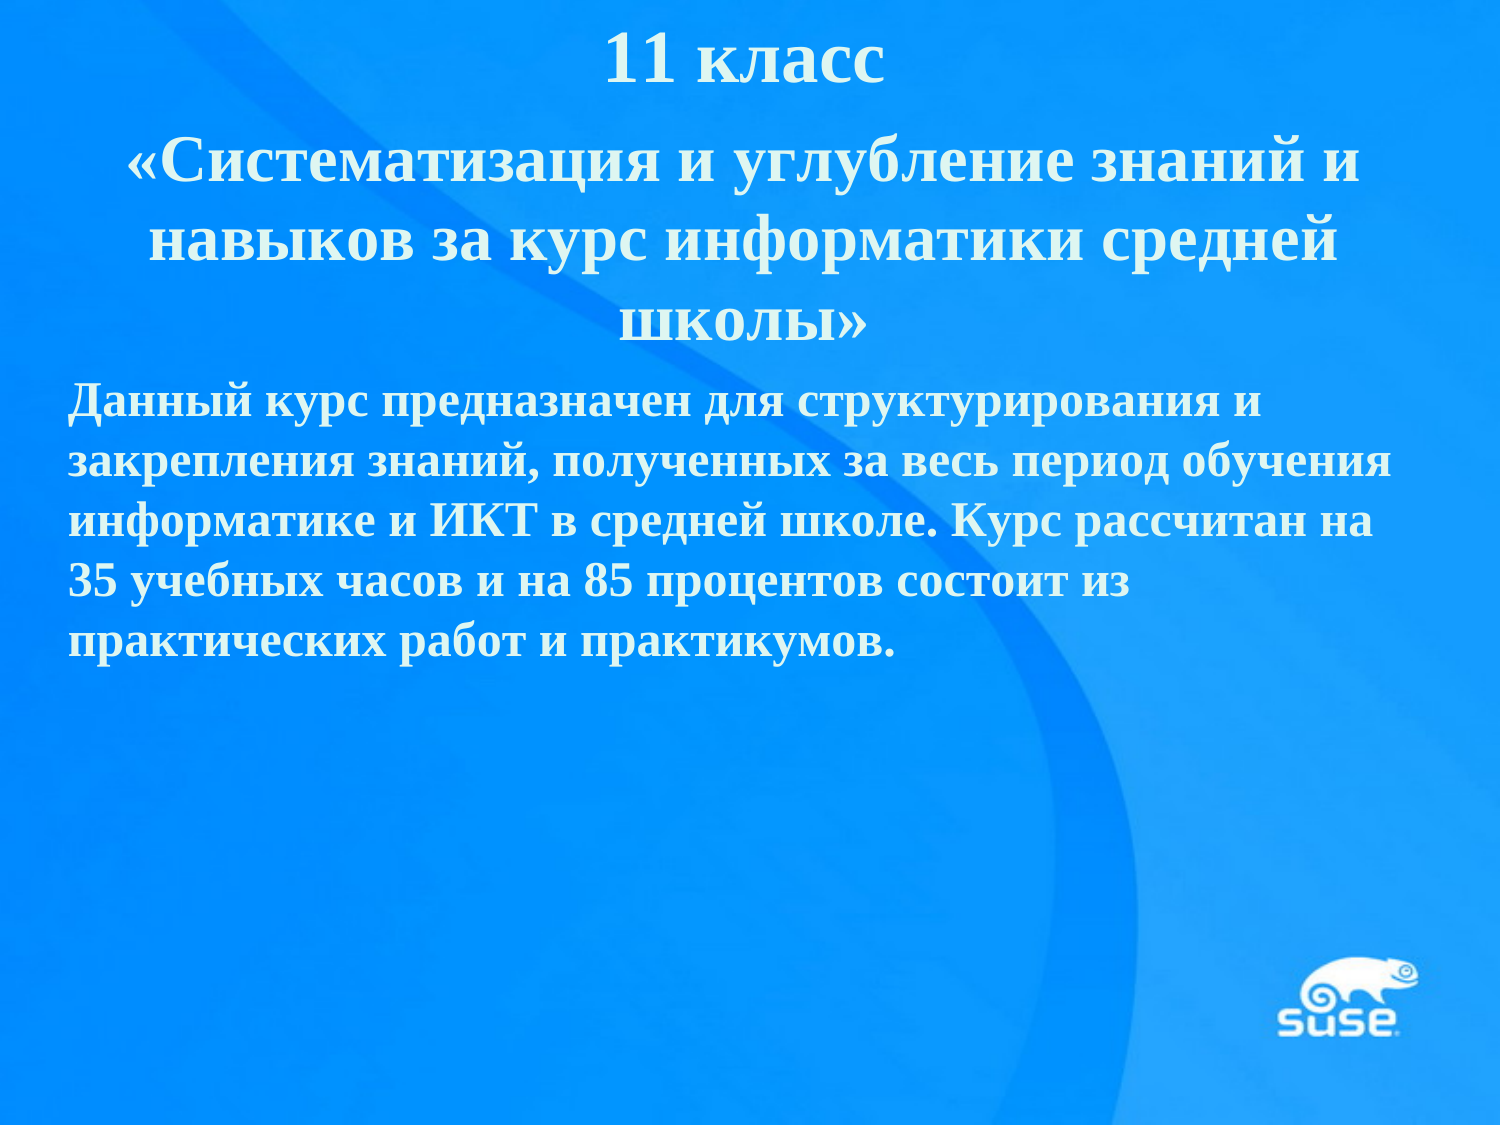

11 класс
«Систематизация и углубление знаний и навыков за курс информатики средней школы»
Данный курс предназначен для структурирования и закрепления знаний, полученных за весь период обучения информатике и ИКТ в средней школе. Курс рассчитан на 35 учебных часов и на 85 процентов состоит из практических работ и практикумов.